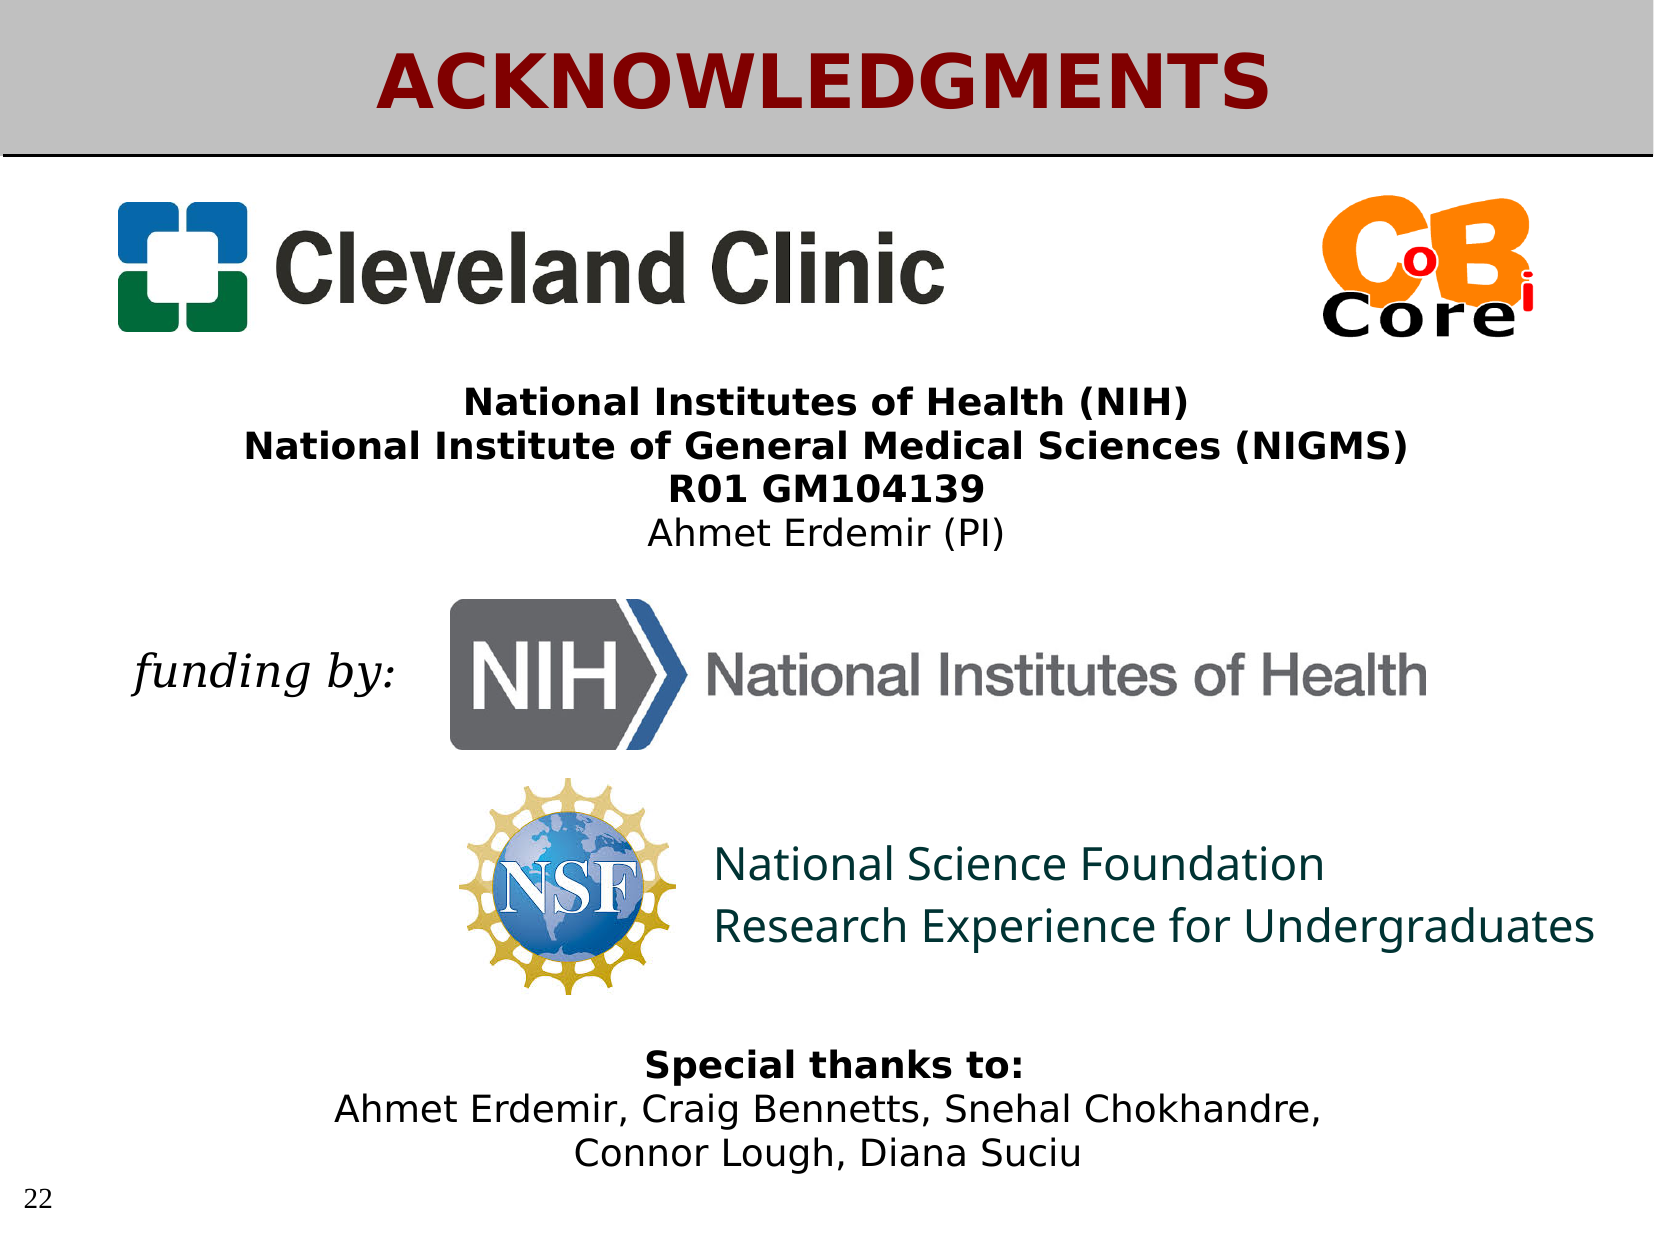

ACKNOWLEDGMENTS
National Institutes of Health (NIH)
National Institute of General Medical Sciences (NIGMS)
R01 GM104139
Ahmet Erdemir (PI)
funding by:
National Science Foundation
Research Experience for Undergraduates
Special thanks to:
Ahmet Erdemir, Craig Bennetts, Snehal Chokhandre,
Connor Lough, Diana Suciu